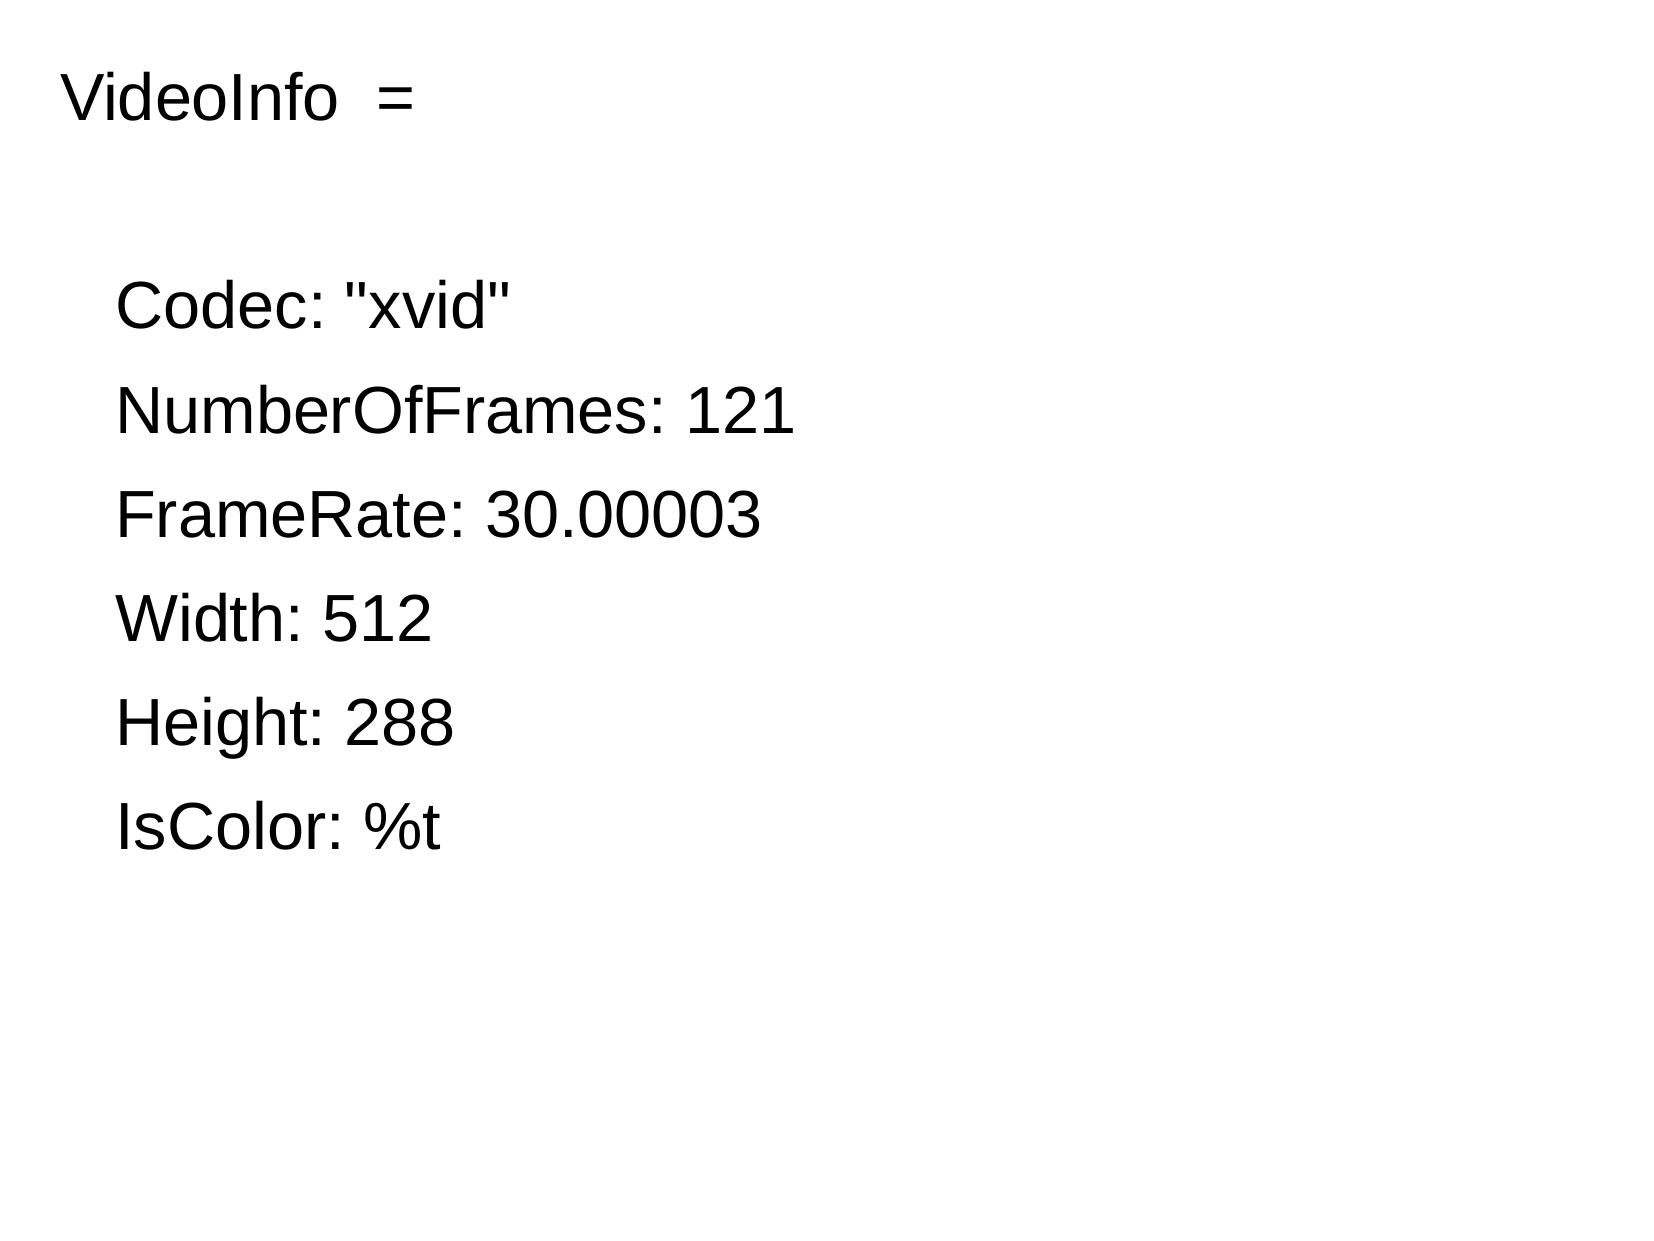

# VideoInfo =
 Codec: "xvid"
 NumberOfFrames: 121
 FrameRate: 30.00003
 Width: 512
 Height: 288
 IsColor: %t